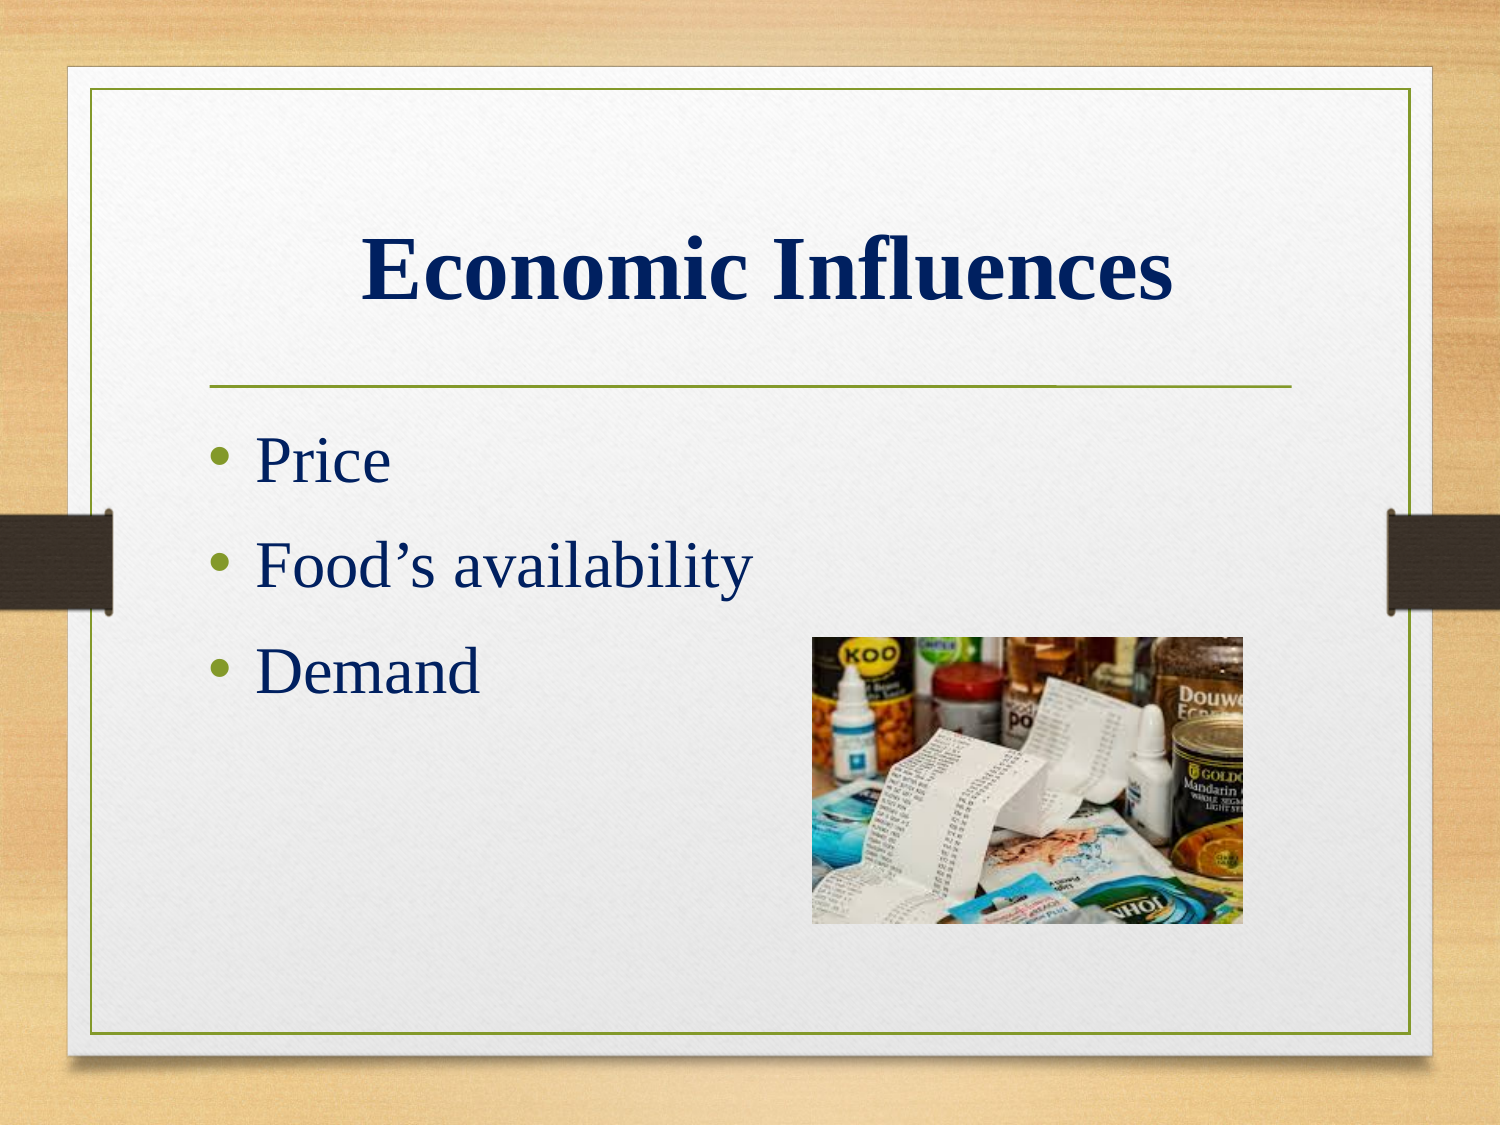

Economic Influences
# Price
Food’s availability
Demand